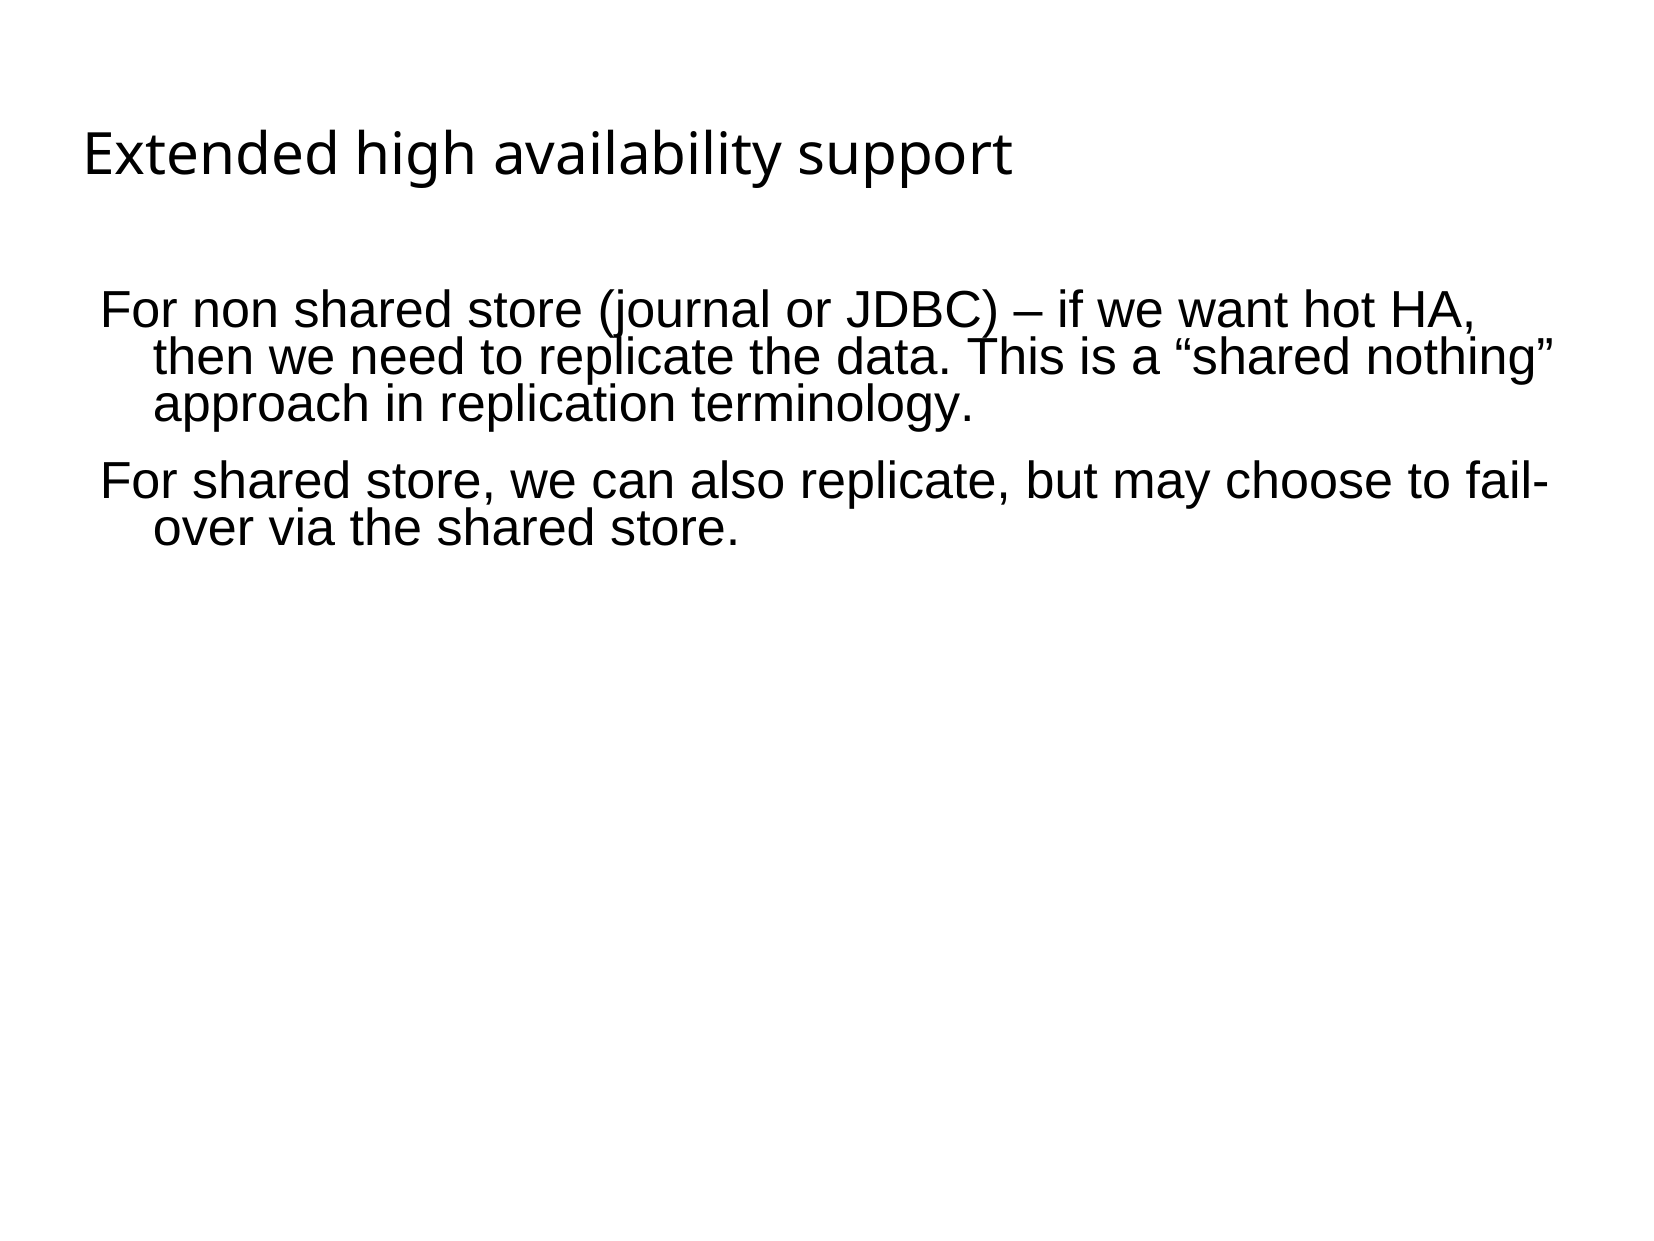

# Extended high availability support
For non shared store (journal or JDBC) – if we want hot HA, then we need to replicate the data. This is a “shared nothing” approach in replication terminology.
For shared store, we can also replicate, but may choose to fail-over via the shared store.